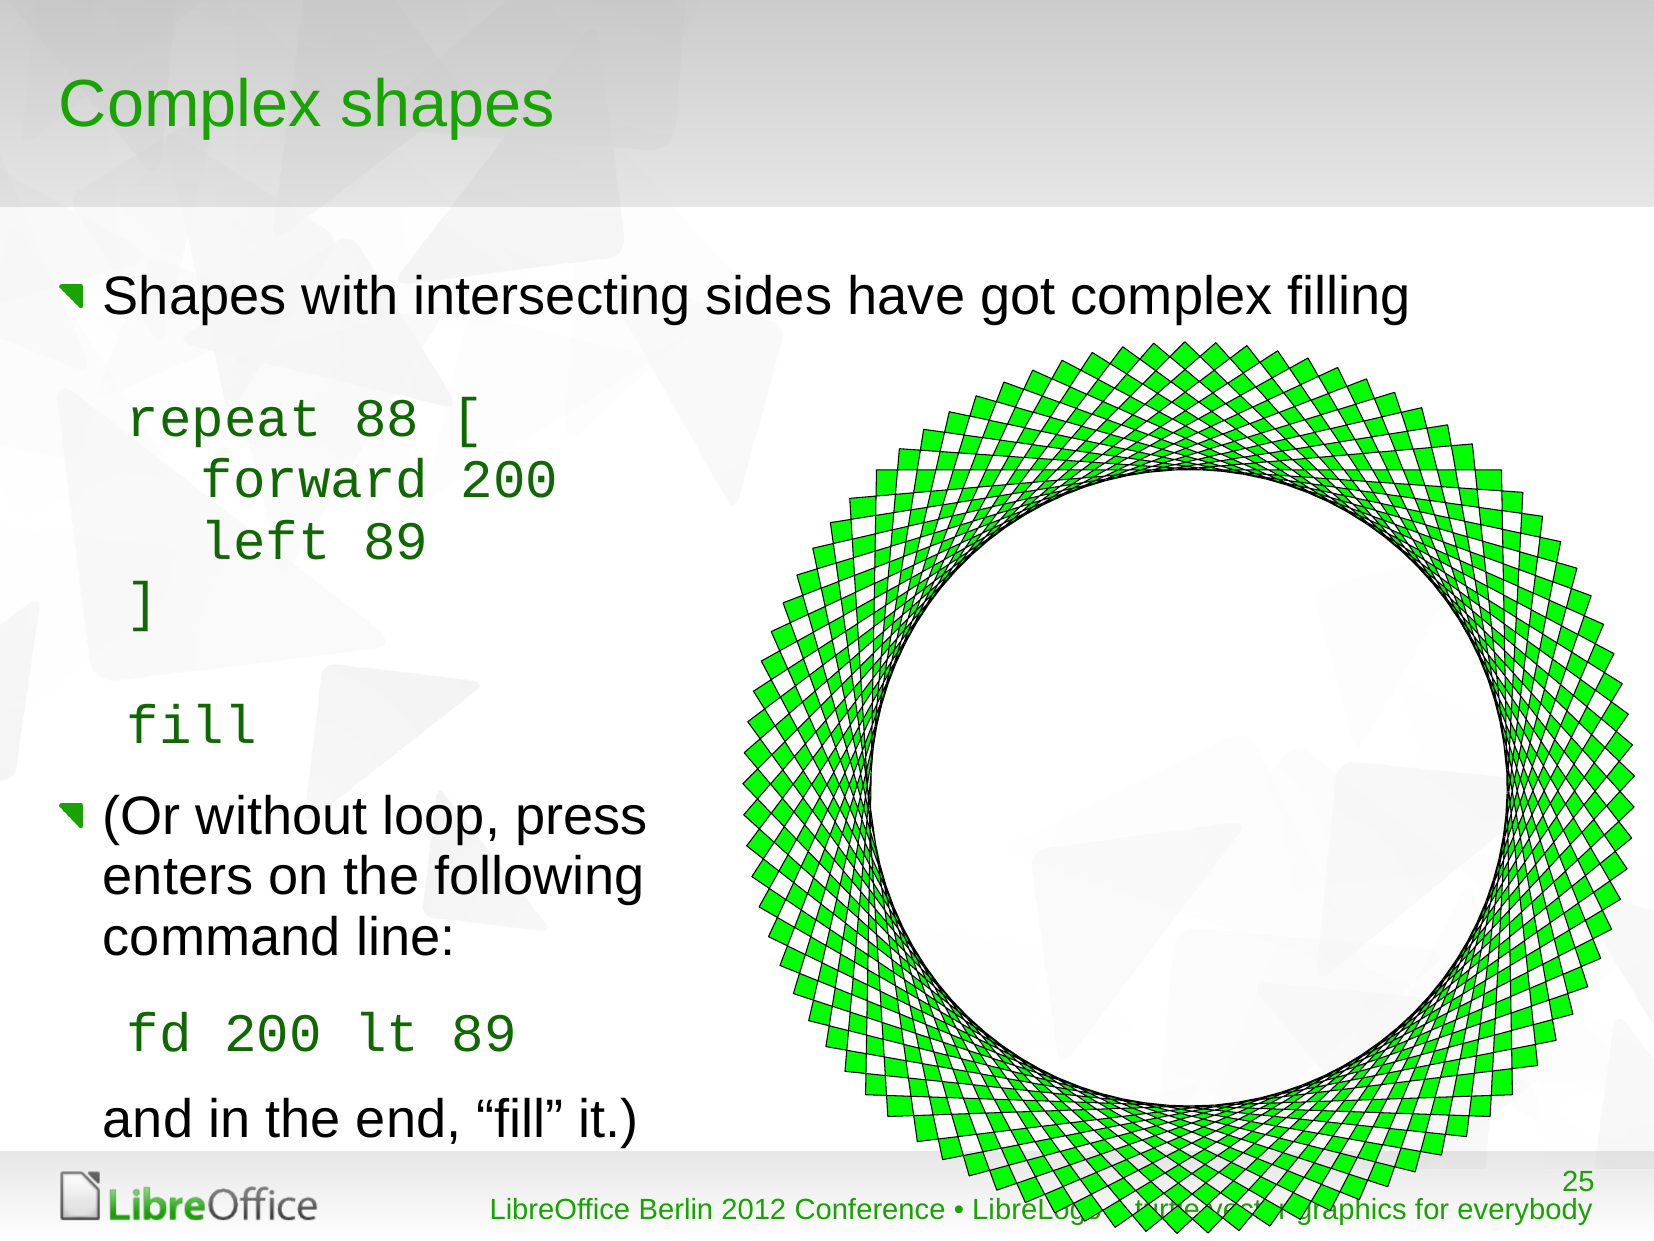

# Complex shapes
Shapes with intersecting sides have got complex filling
repeat 88 [
	forward 200
	left 89
]
fill
fd 200 lt 89
(Or without loop, press enters on the following command line:
and in the end, “fill” it.)
25
LibreOffice Berlin 2012 Conference • LibreLogo – turtle vector graphics for everybody